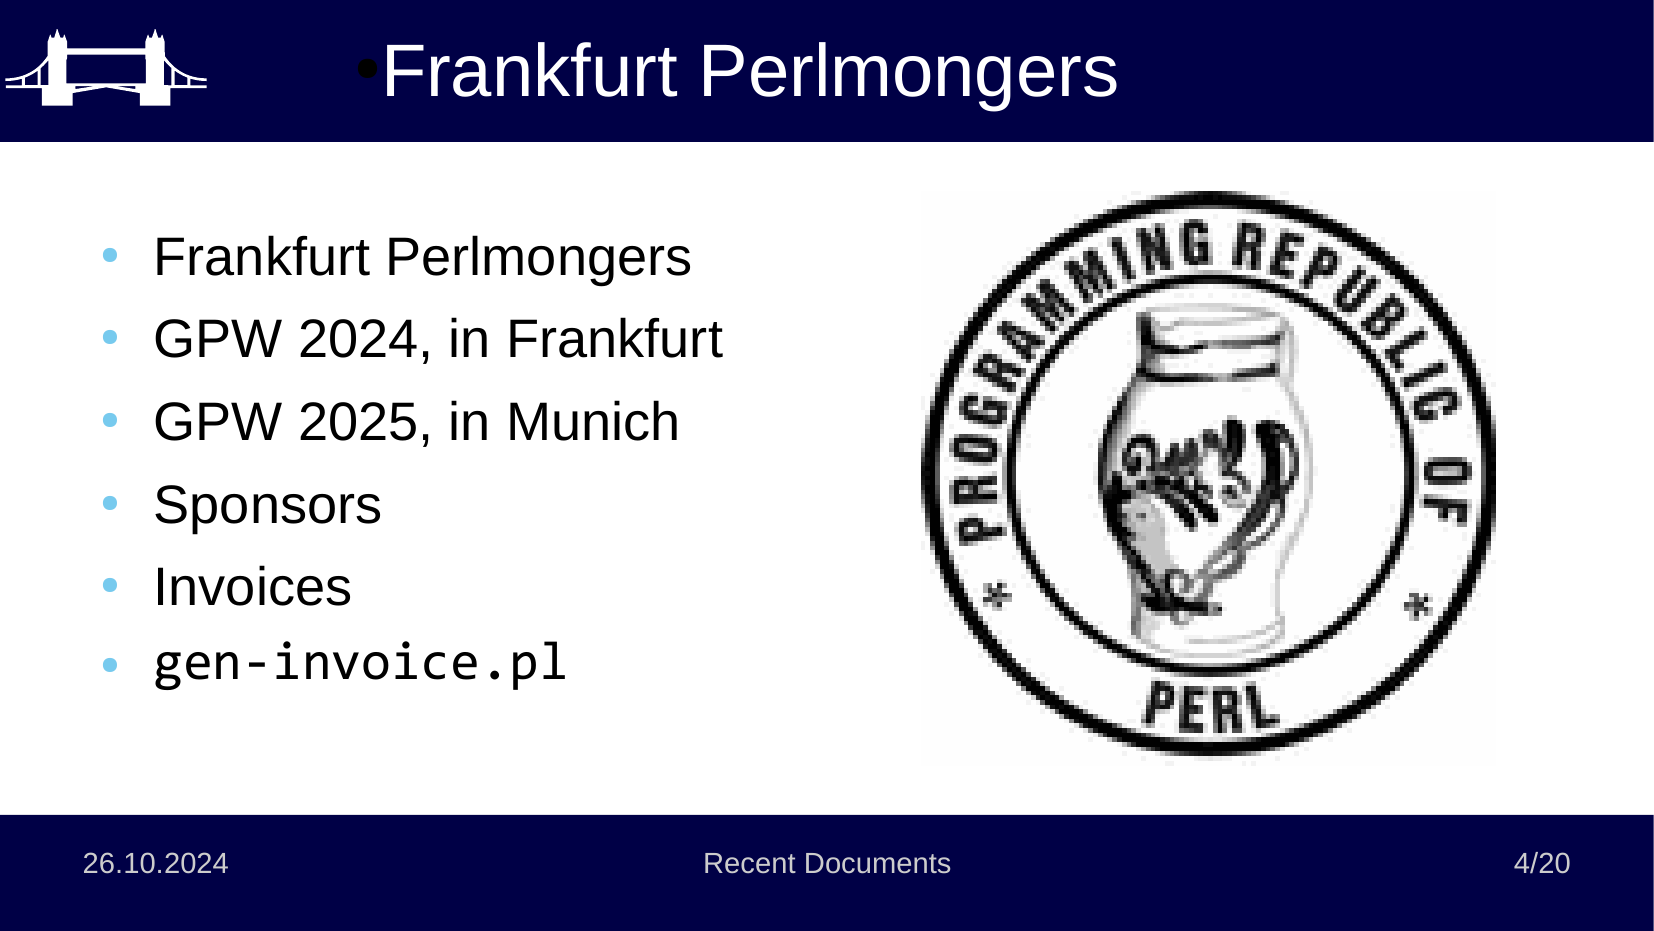

# Frankfurt Perlmongers
Frankfurt Perlmongers
GPW 2024, in Frankfurt
GPW 2025, in Munich
Sponsors
Invoices
gen-invoice.pl
08. März 2019
4